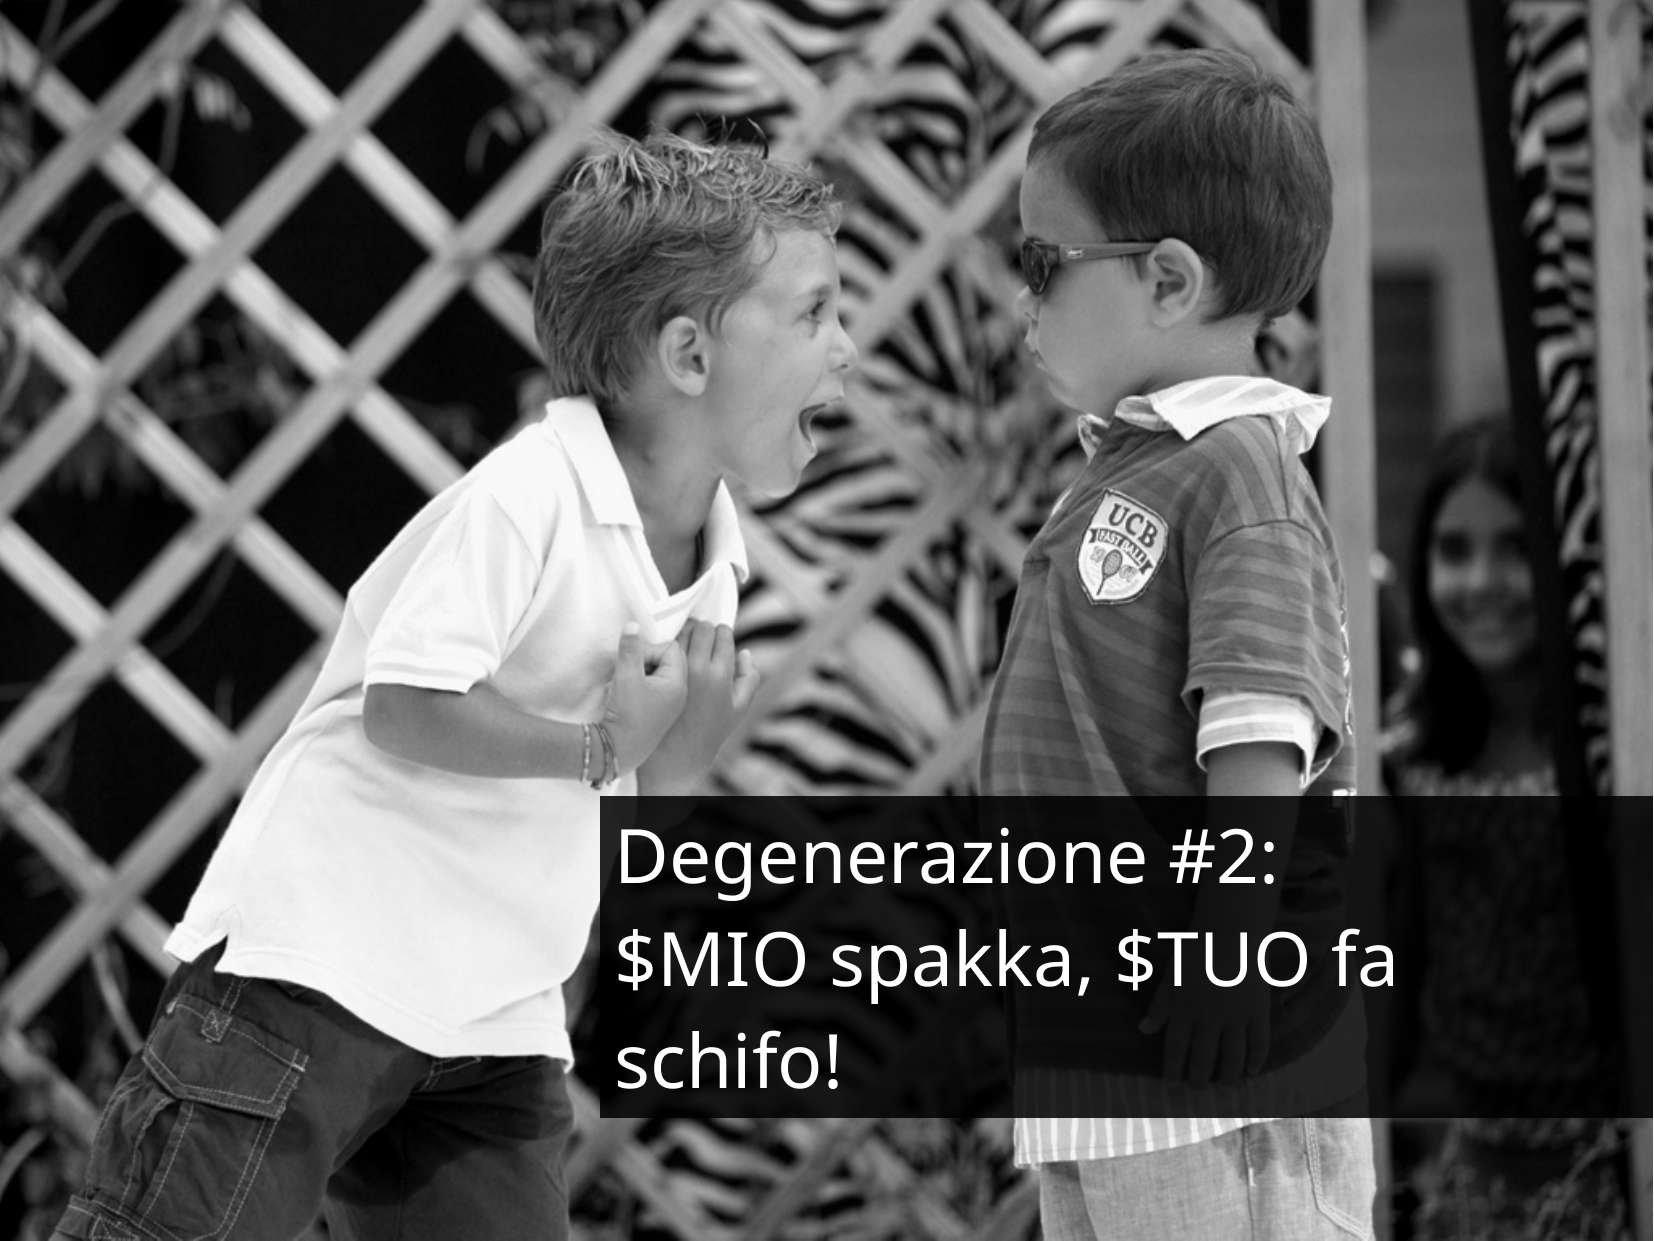

Degenerazione #2:
$MIO spakka, $TUO fa schifo!